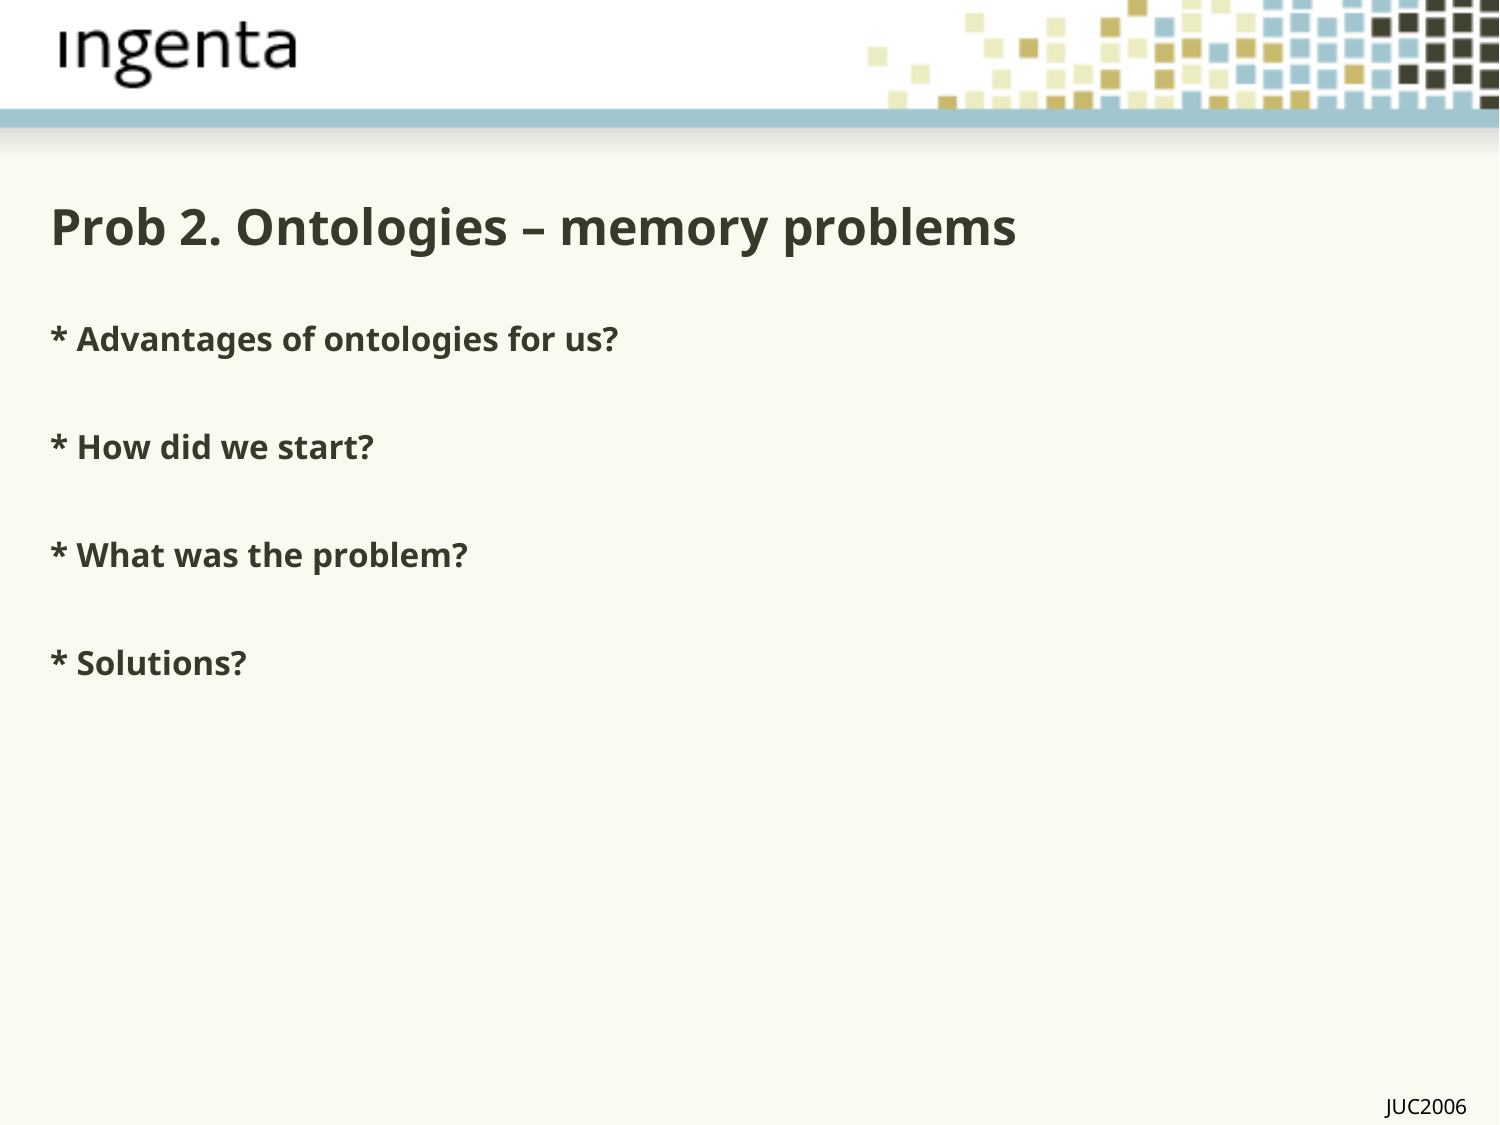

# Prob 2. Ontologies – memory problems
* Advantages of ontologies for us?
* How did we start?
* What was the problem?
* Solutions?